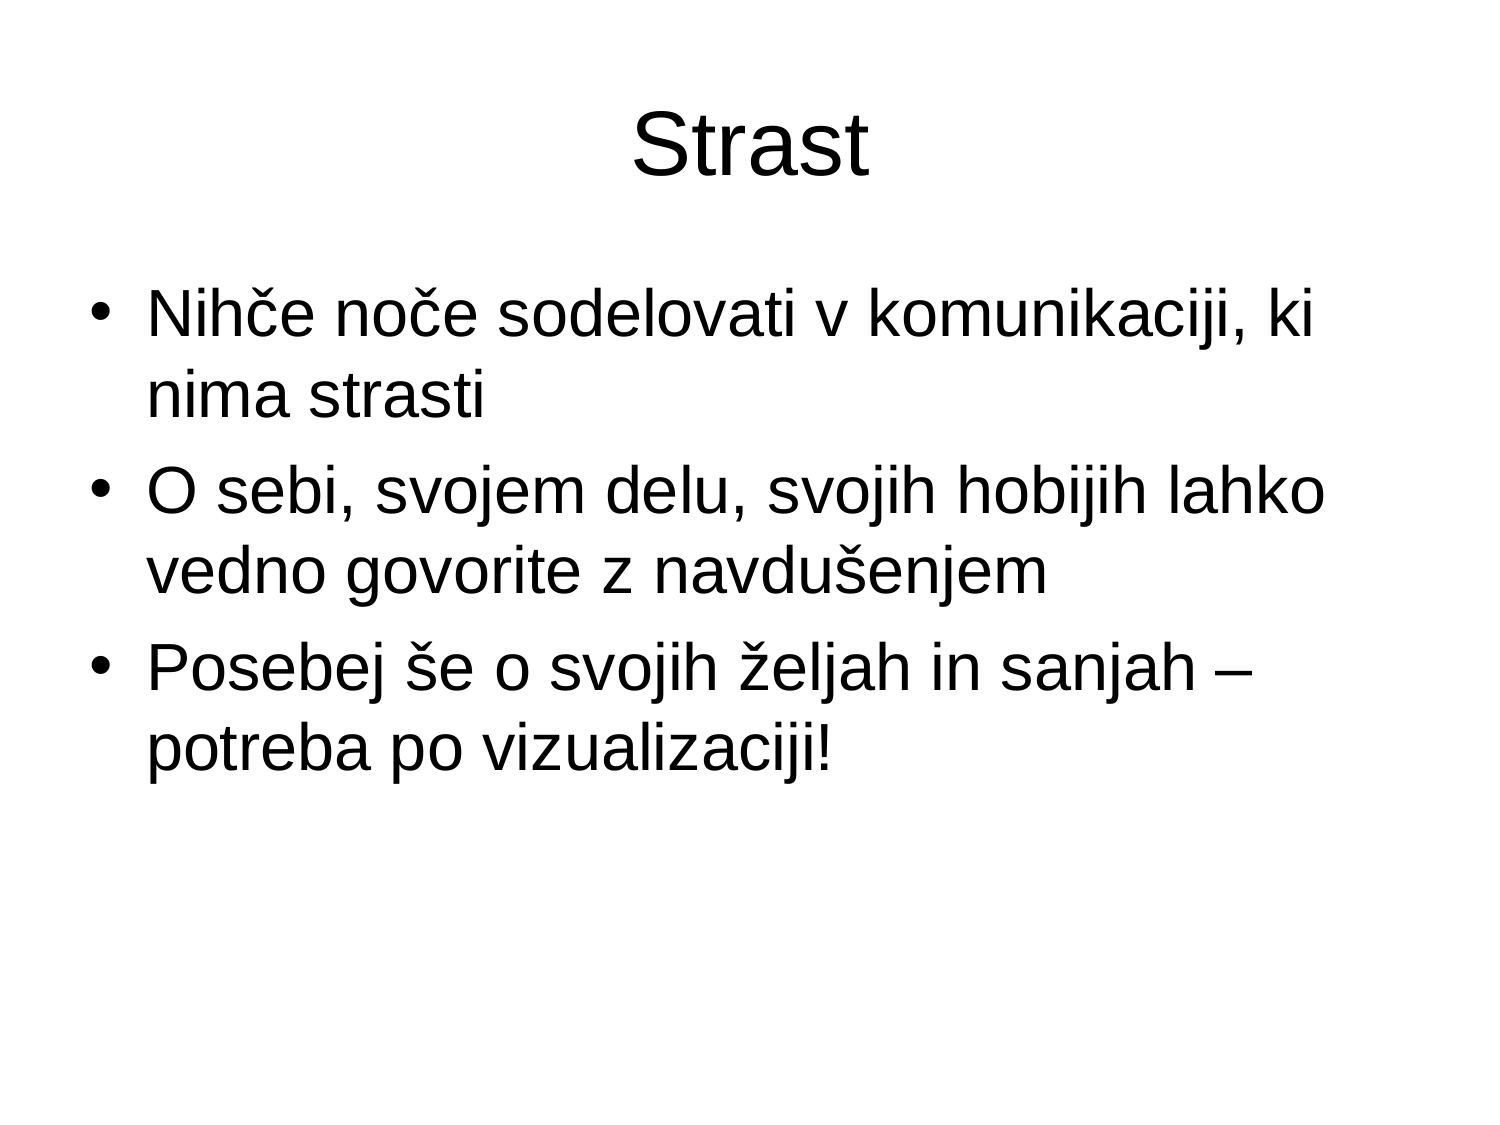

# Strast
Nihče noče sodelovati v komunikaciji, ki nima strasti
O sebi, svojem delu, svojih hobijih lahko vedno govorite z navdušenjem
Posebej še o svojih željah in sanjah – potreba po vizualizaciji!